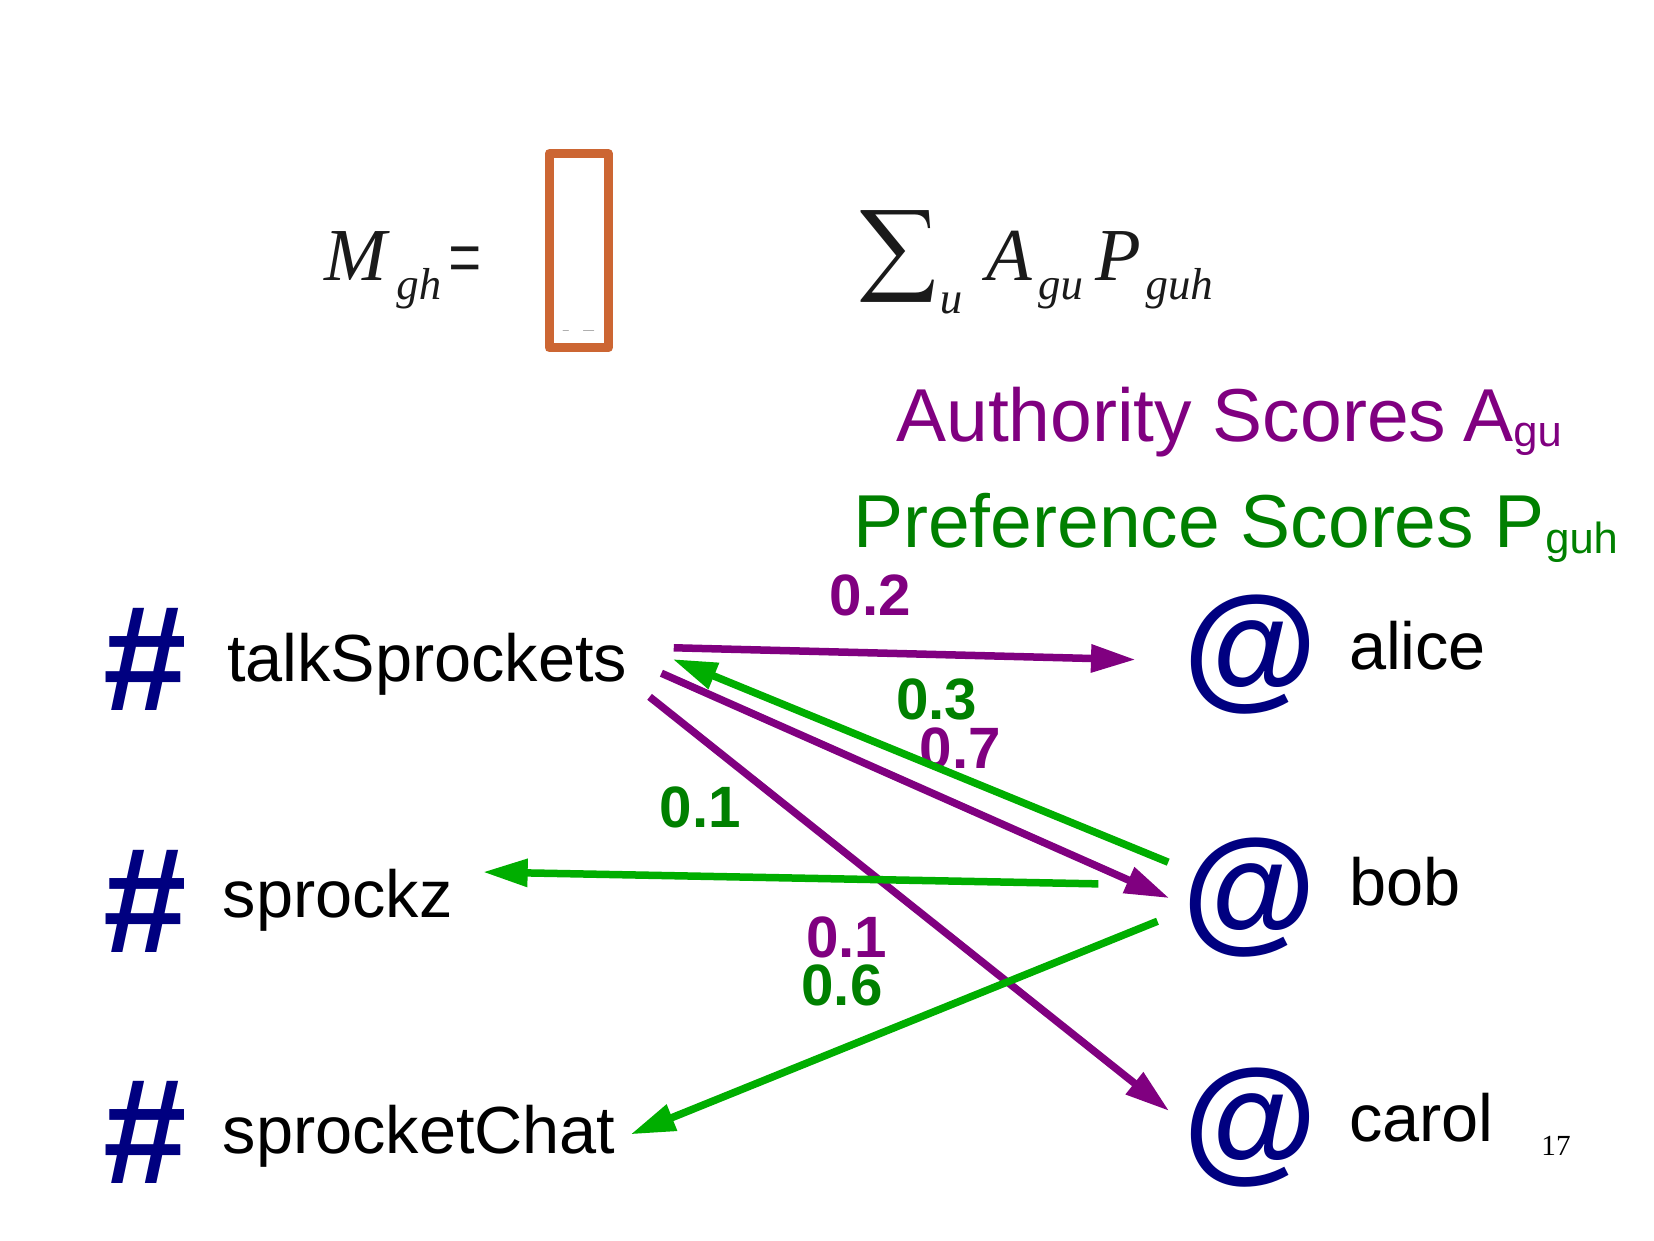

Authority Scores Agu
Preference Scores Pguh
0.2
0.7
0.1
@
alice
@
bob
@
carol
#
talkSprockets
#
sprockz
#
sprocketChat
0.3
0.1
0.6
17